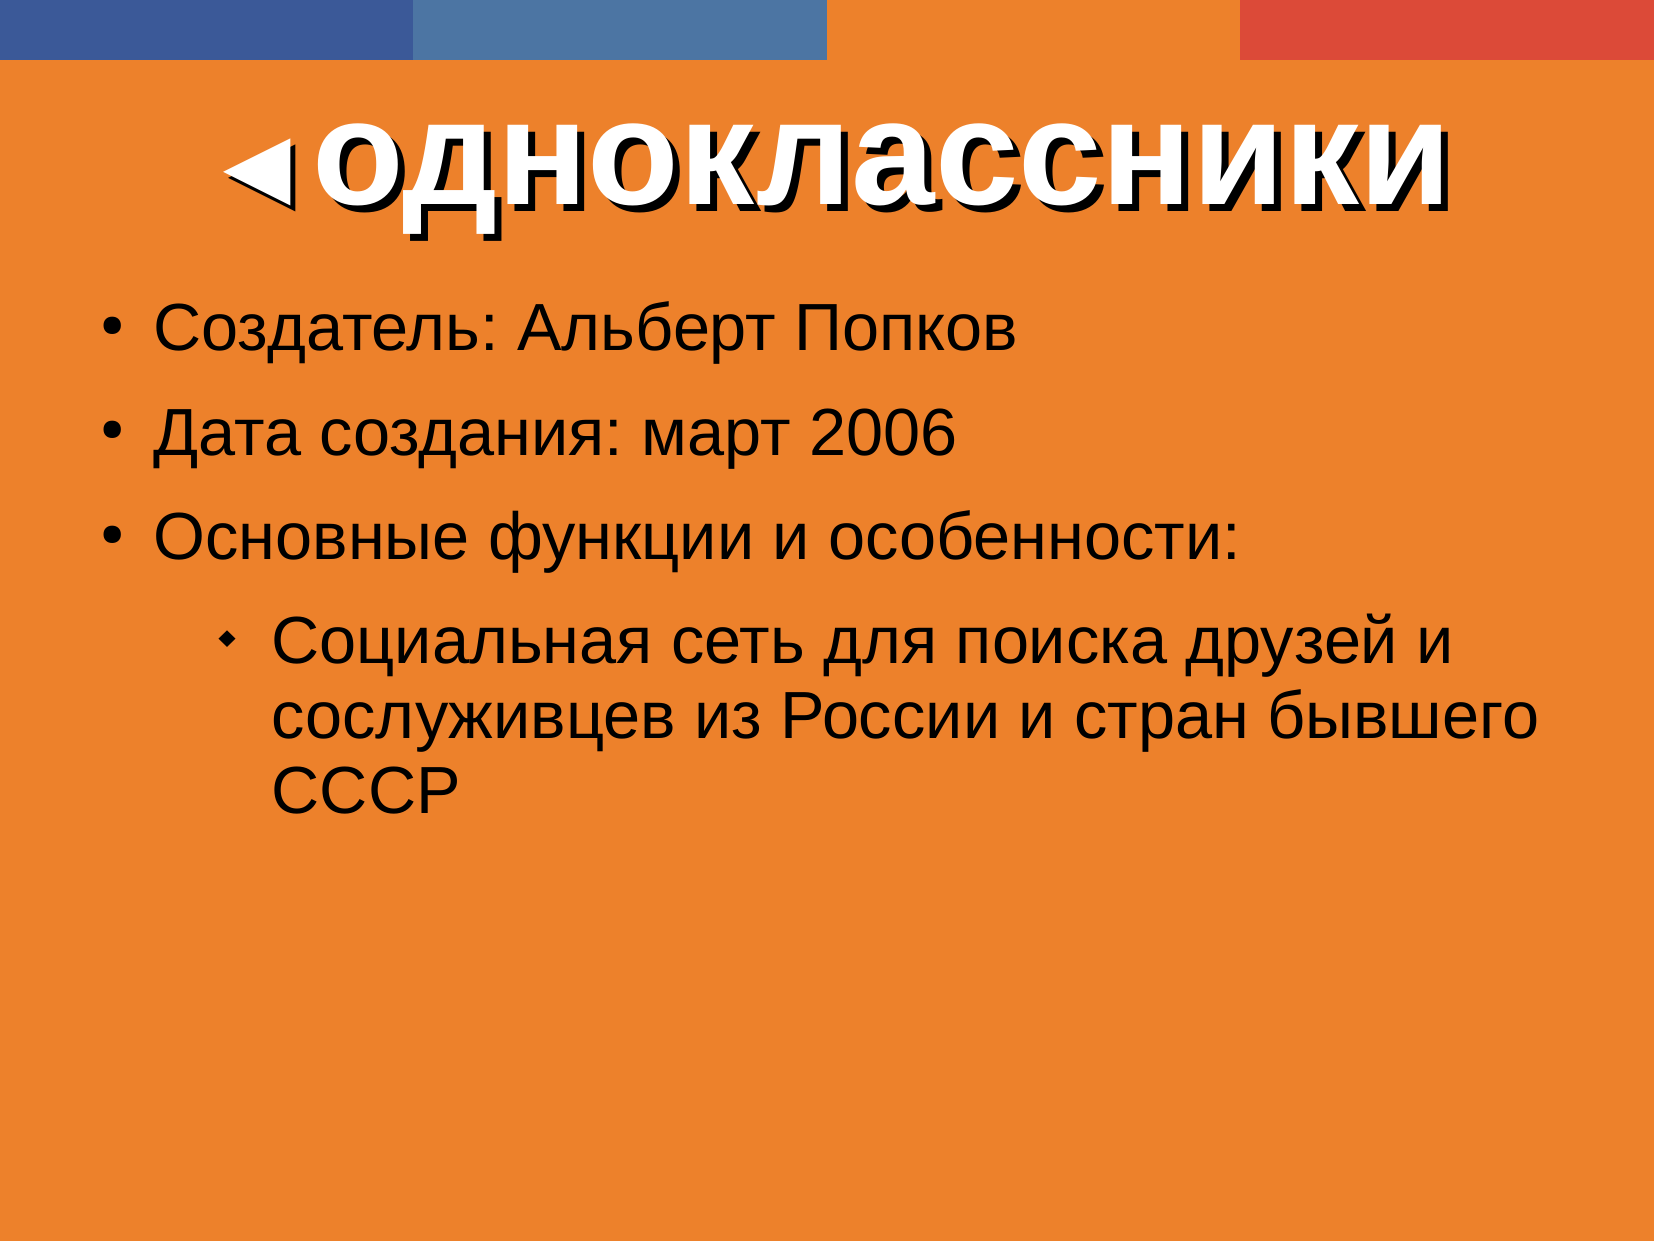

# ◄одноклассники
Создатель: Альберт Попков
Дата создания: март 2006
Основные функции и особенности:
Социальная сеть для поиска друзей и сослуживцев из России и стран бывшего СССР